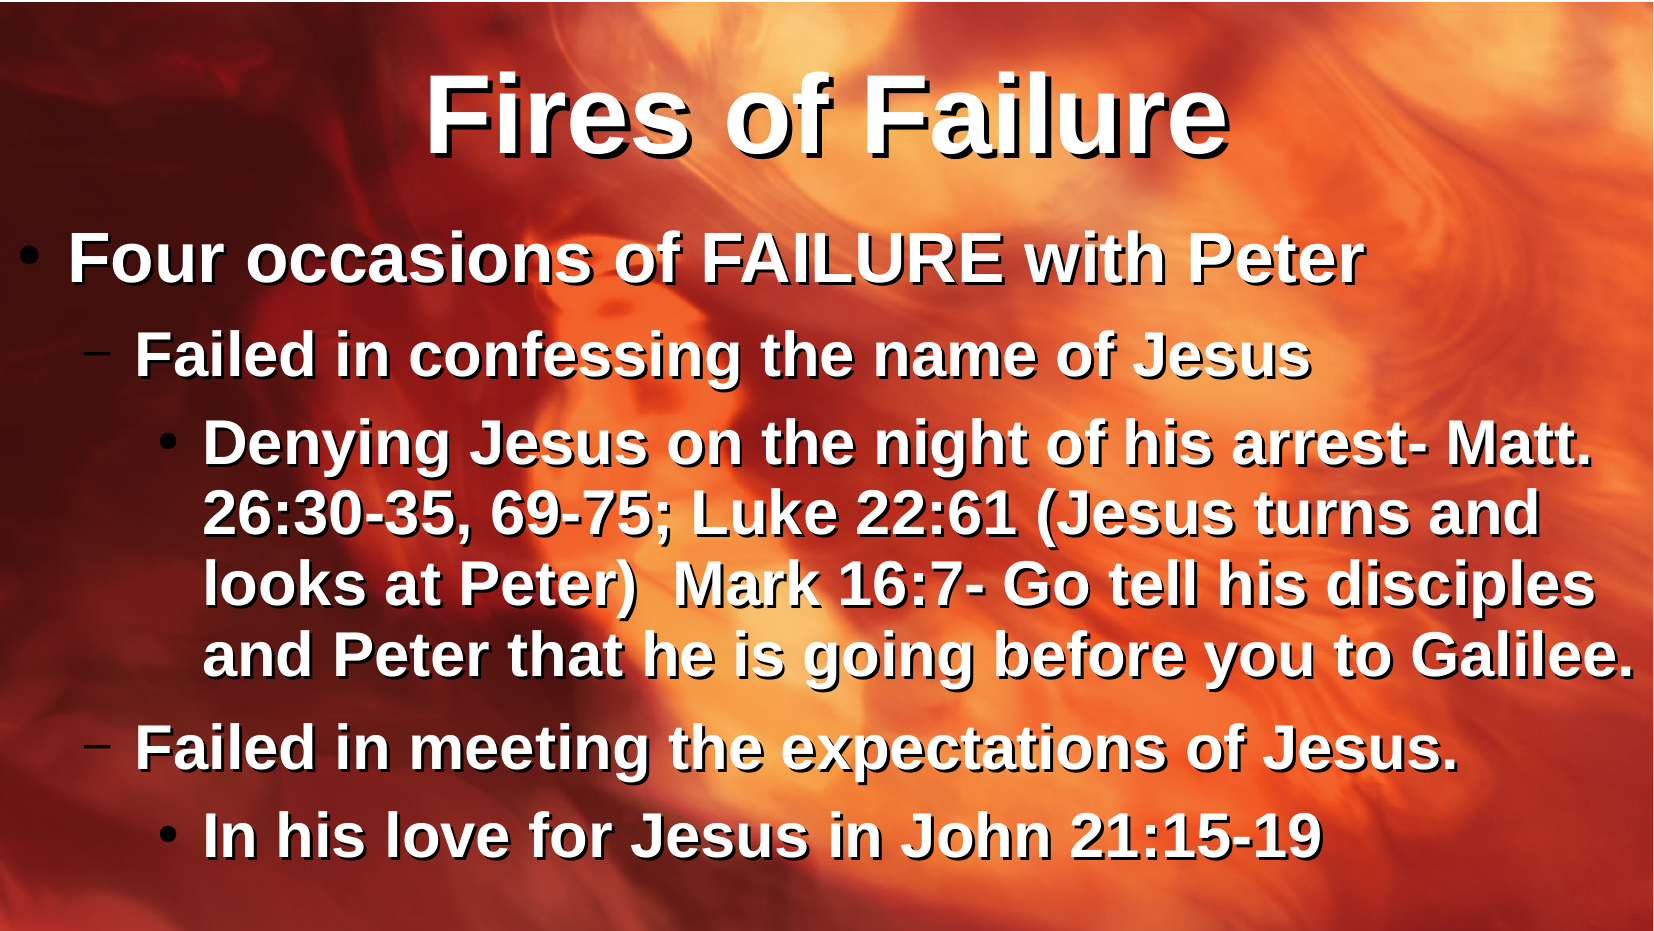

# Fires of Failure
Four occasions of FAILURE with Peter
Failed in confessing the name of Jesus
Denying Jesus on the night of his arrest- Matt. 26:30-35, 69-75; Luke 22:61 (Jesus turns and looks at Peter) Mark 16:7- Go tell his disciples and Peter that he is going before you to Galilee.
Failed in meeting the expectations of Jesus.
In his love for Jesus in John 21:15-19